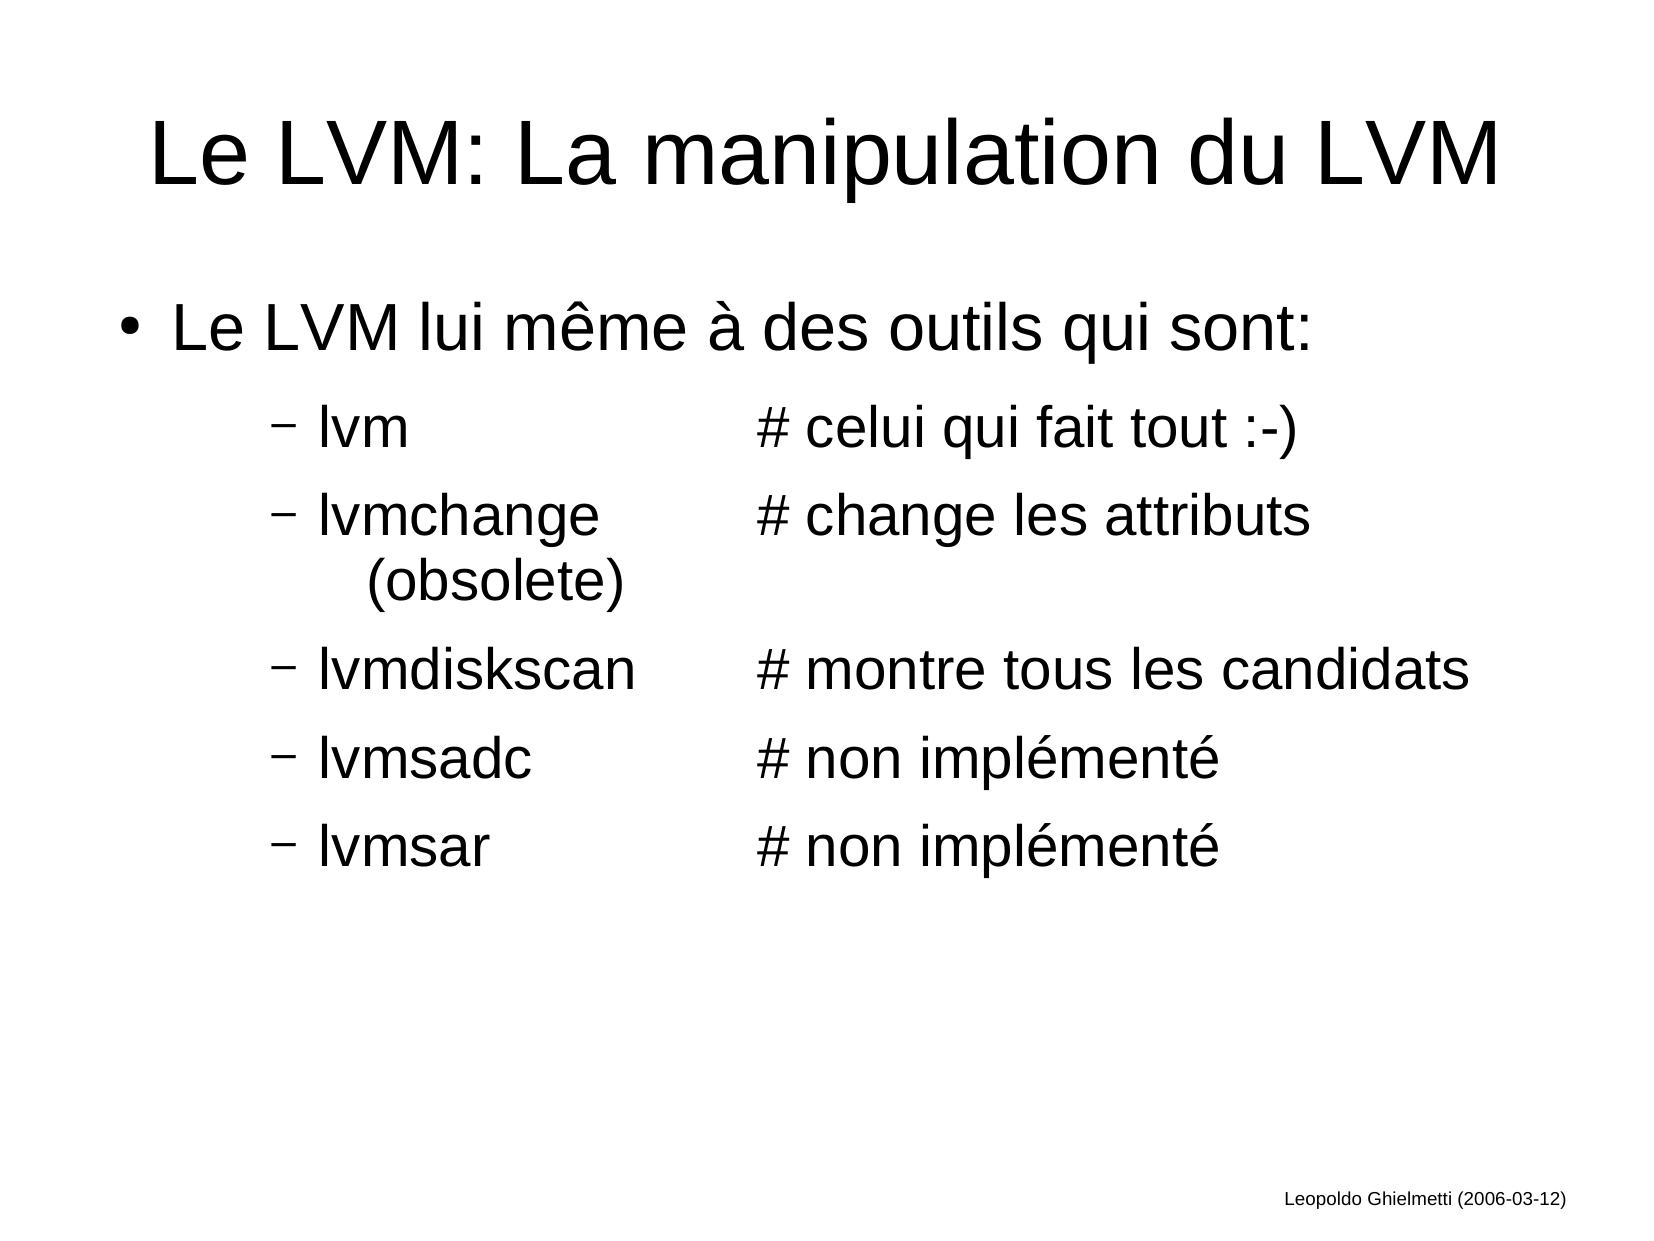

# Le LVM: La manipulation du LVM
Le LVM lui même à des outils qui sont:
lvm	# celui qui fait tout :-)
lvmchange	# change les attributs (obsolete)
lvmdiskscan	# montre tous les candidats
lvmsadc	# non implémenté
lvmsar	# non implémenté
Leopoldo Ghielmetti (2006-03-12)